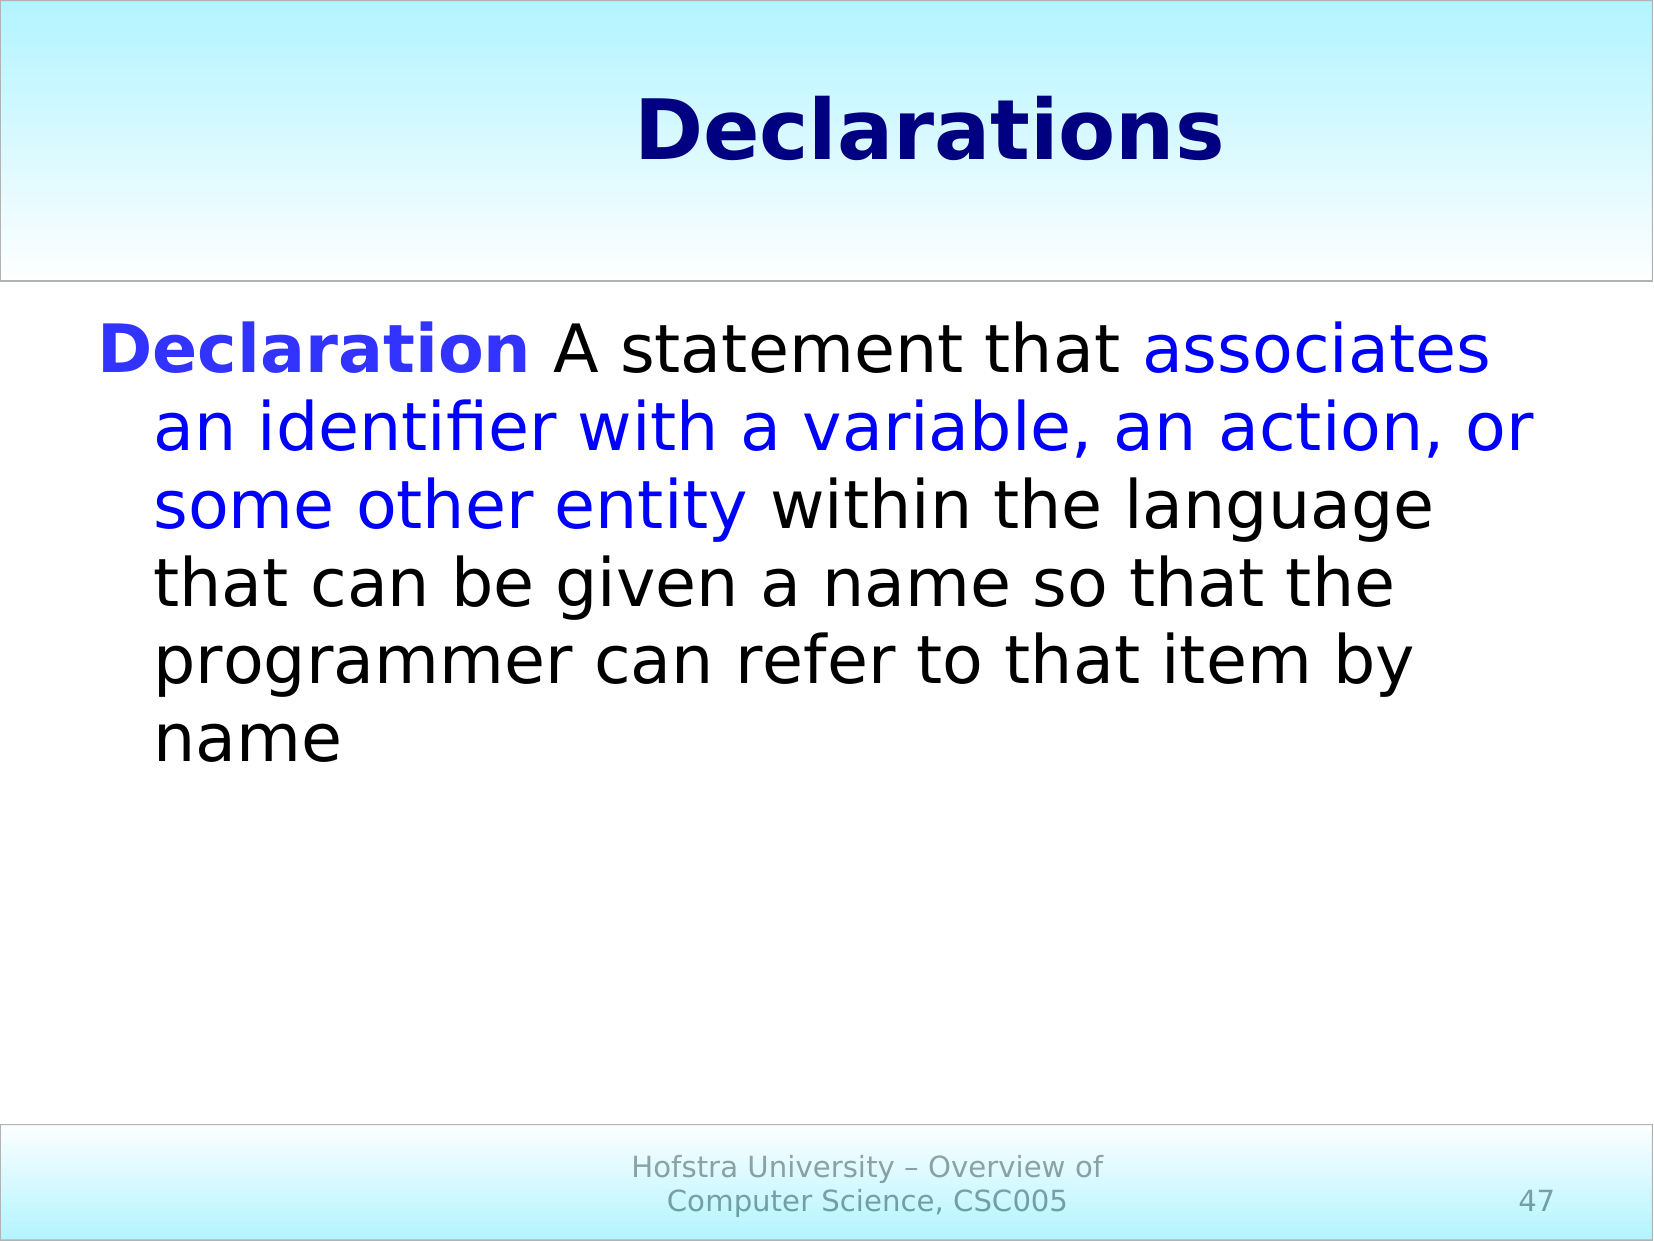

# Declarations
Declaration A statement that associates an identifier with a variable, an action, or some other entity within the language that can be given a name so that the programmer can refer to that item by name
47